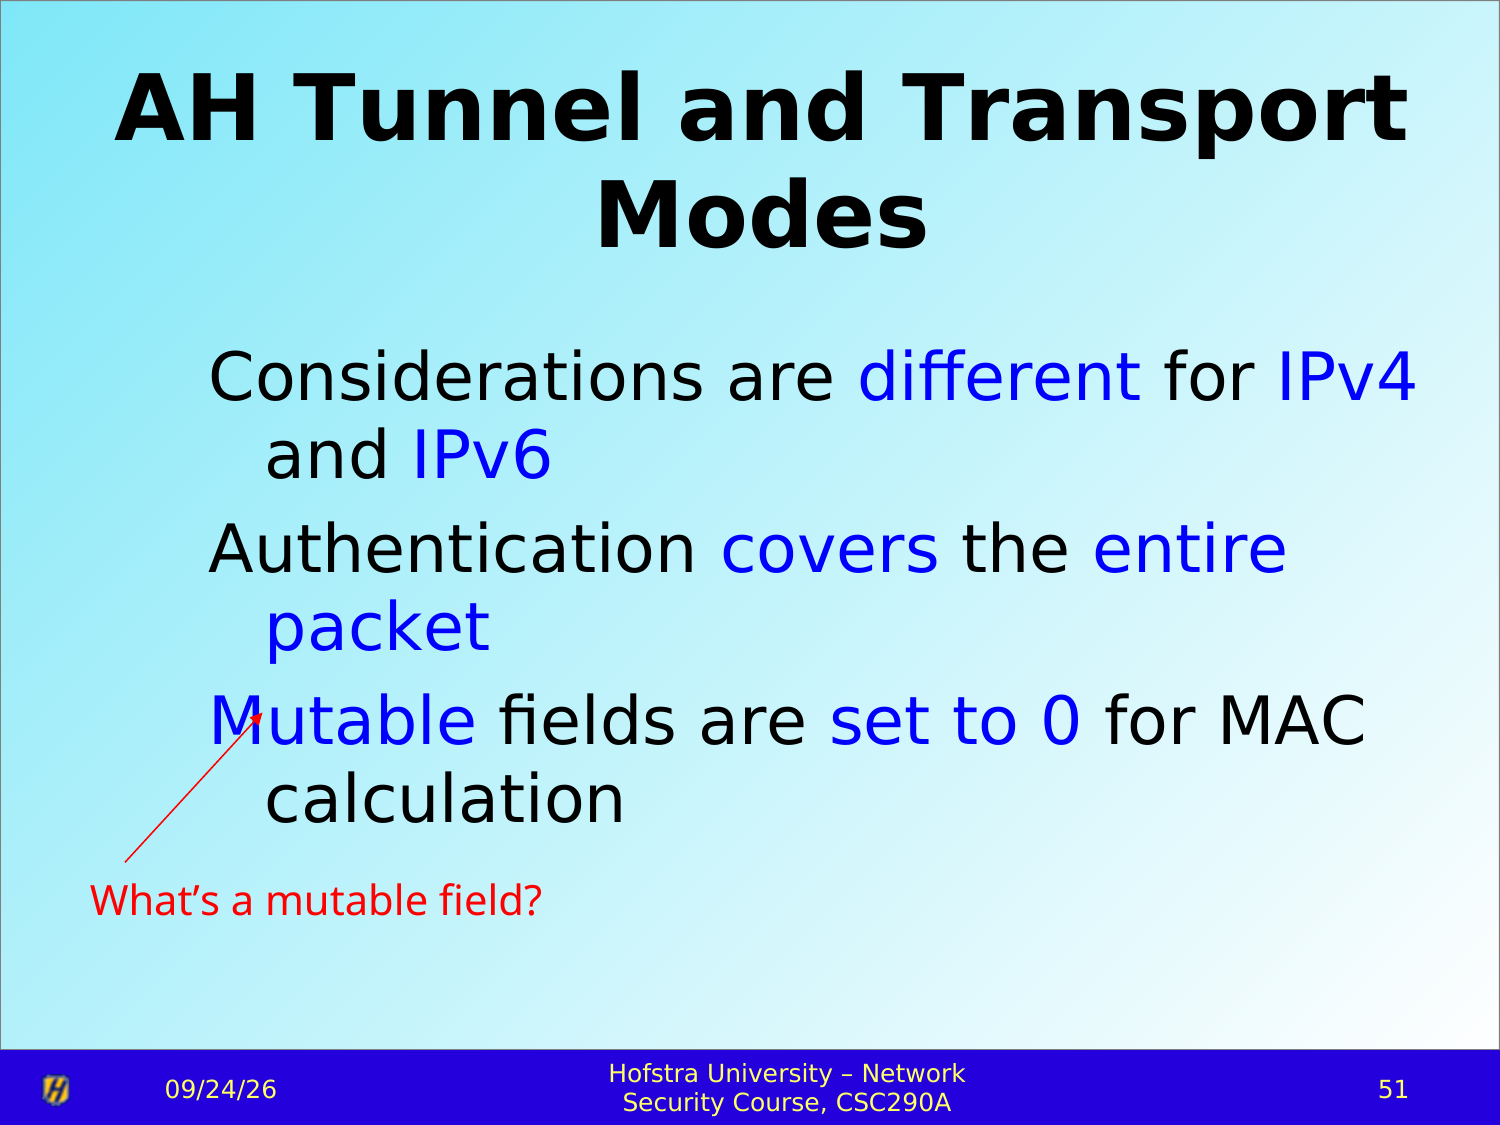

# AH Tunnel and Transport Modes
Considerations are different for IPv4 and IPv6
Authentication covers the entire packet
Mutable fields are set to 0 for MAC calculation
What’s a mutable field?
51